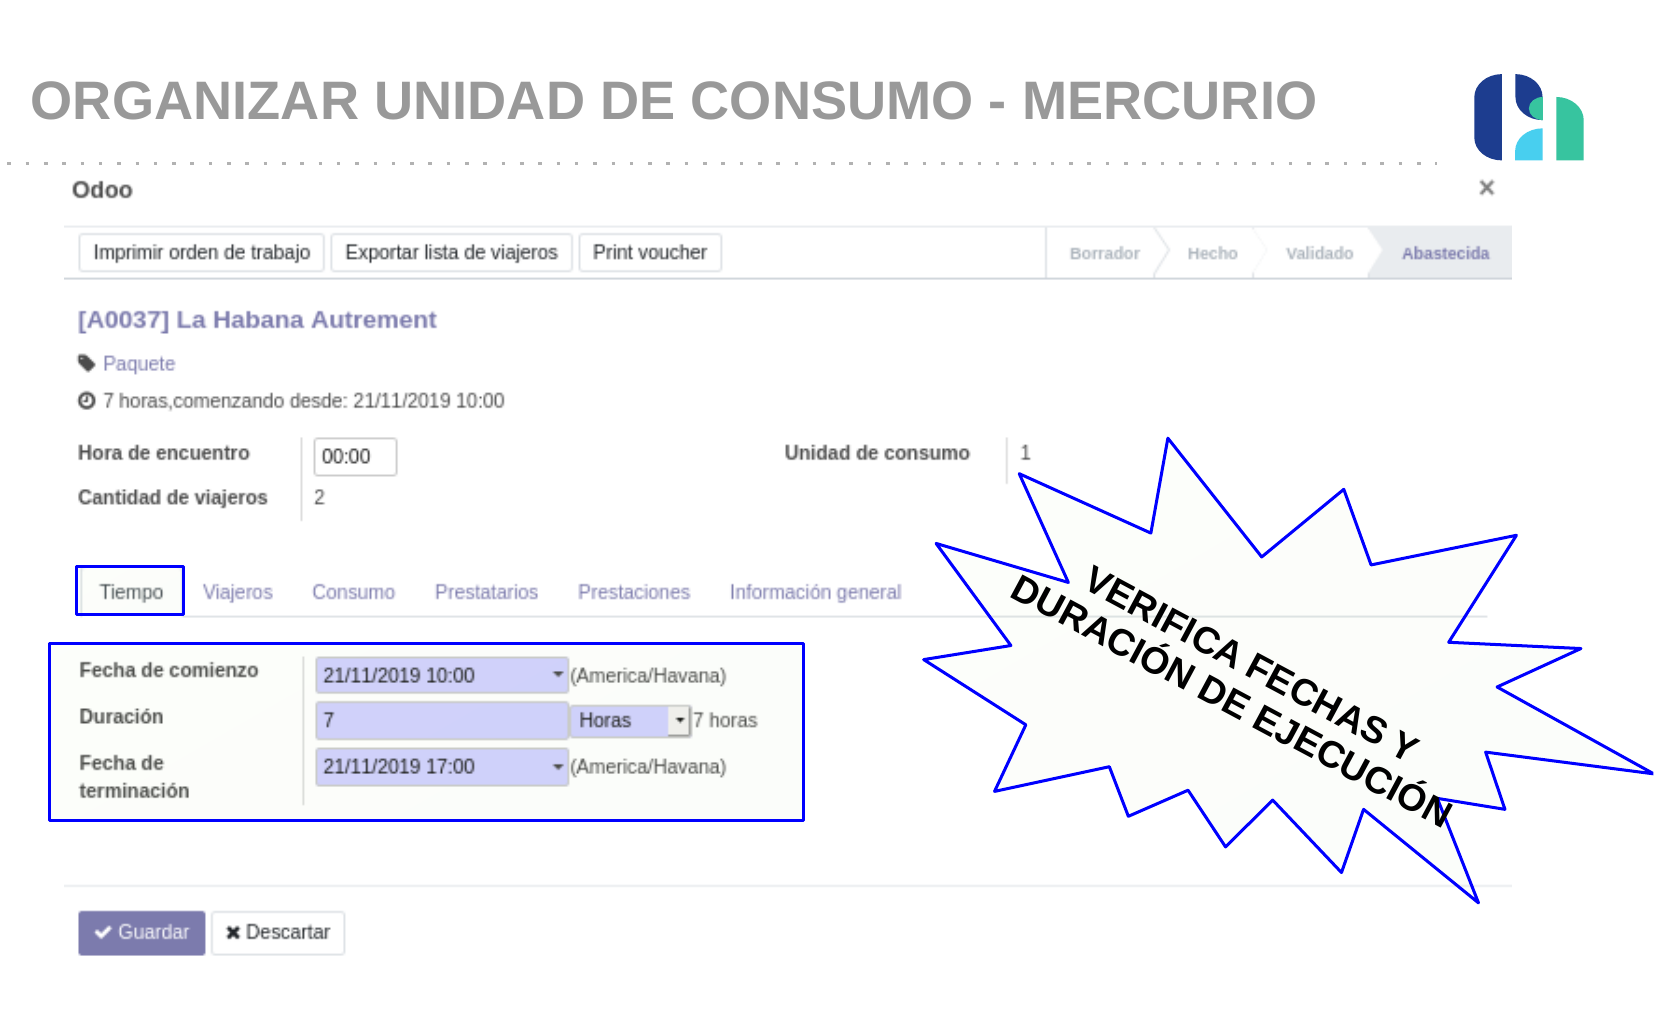

ORGANIZAR UNIDAD DE CONSUMO - MERCURIO
VERIFICA FECHAS Y
DURACIÓN DE EJECUCIÓN